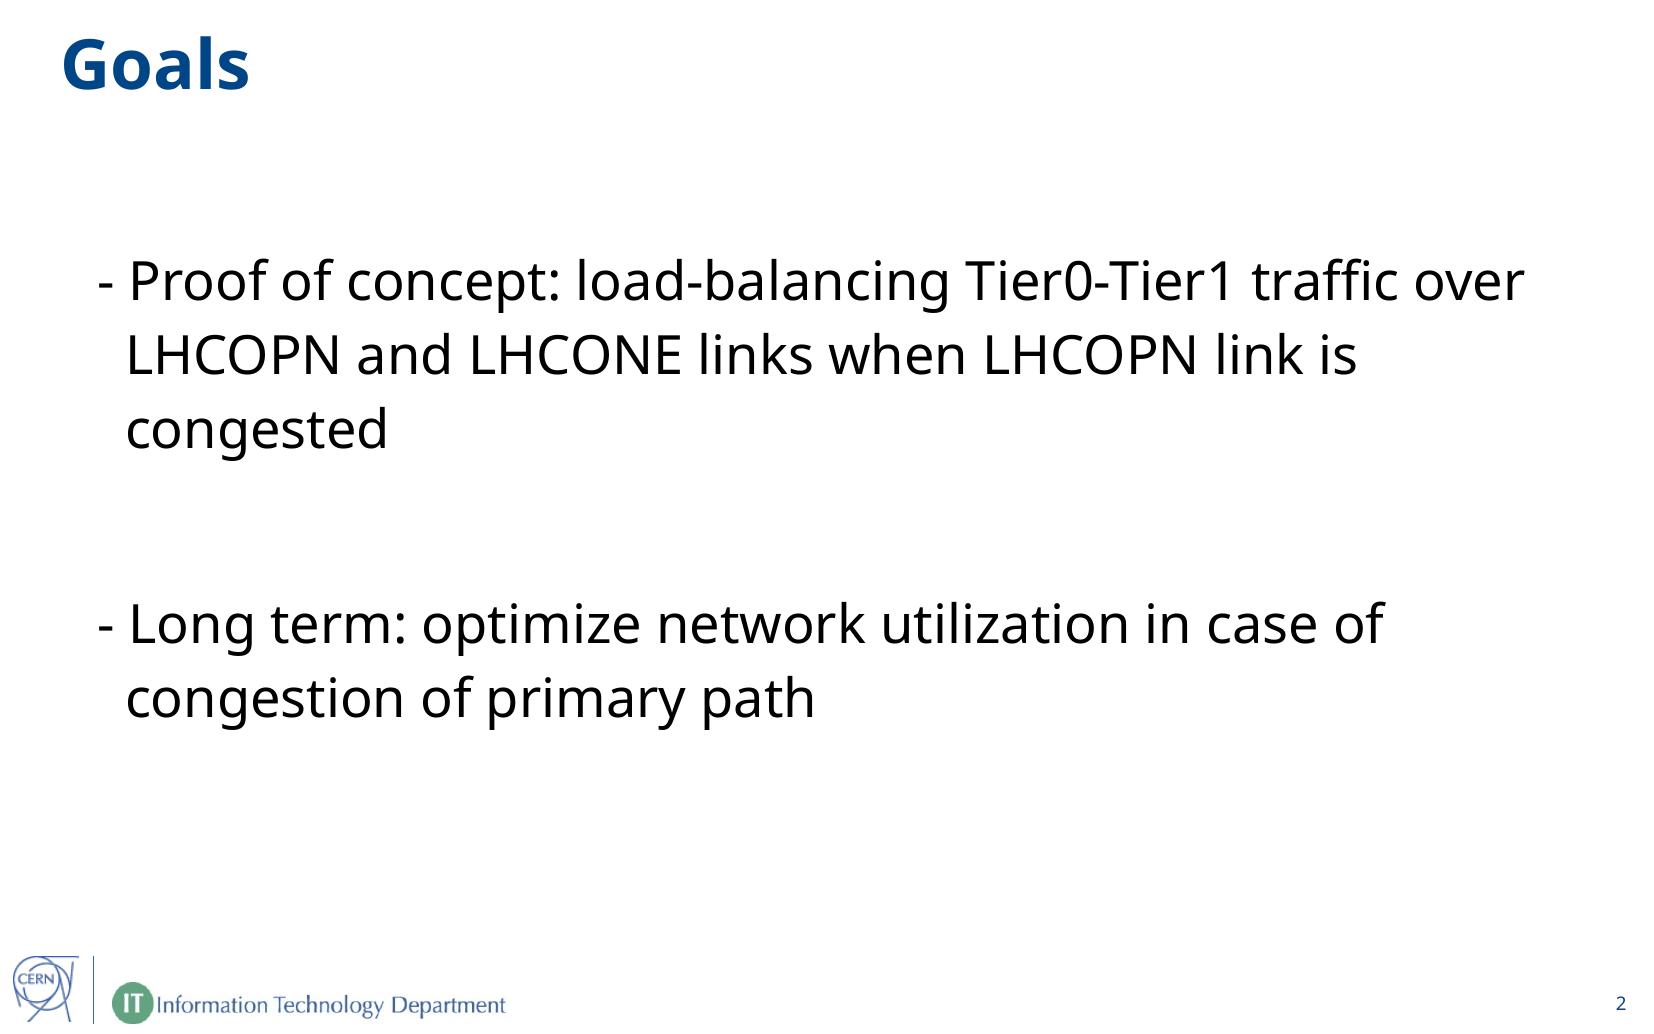

# Goals
- Proof of concept: load-balancing Tier0-Tier1 traffic over LHCOPN and LHCONE links when LHCOPN link is congested
- Long term: optimize network utilization in case of congestion of primary path